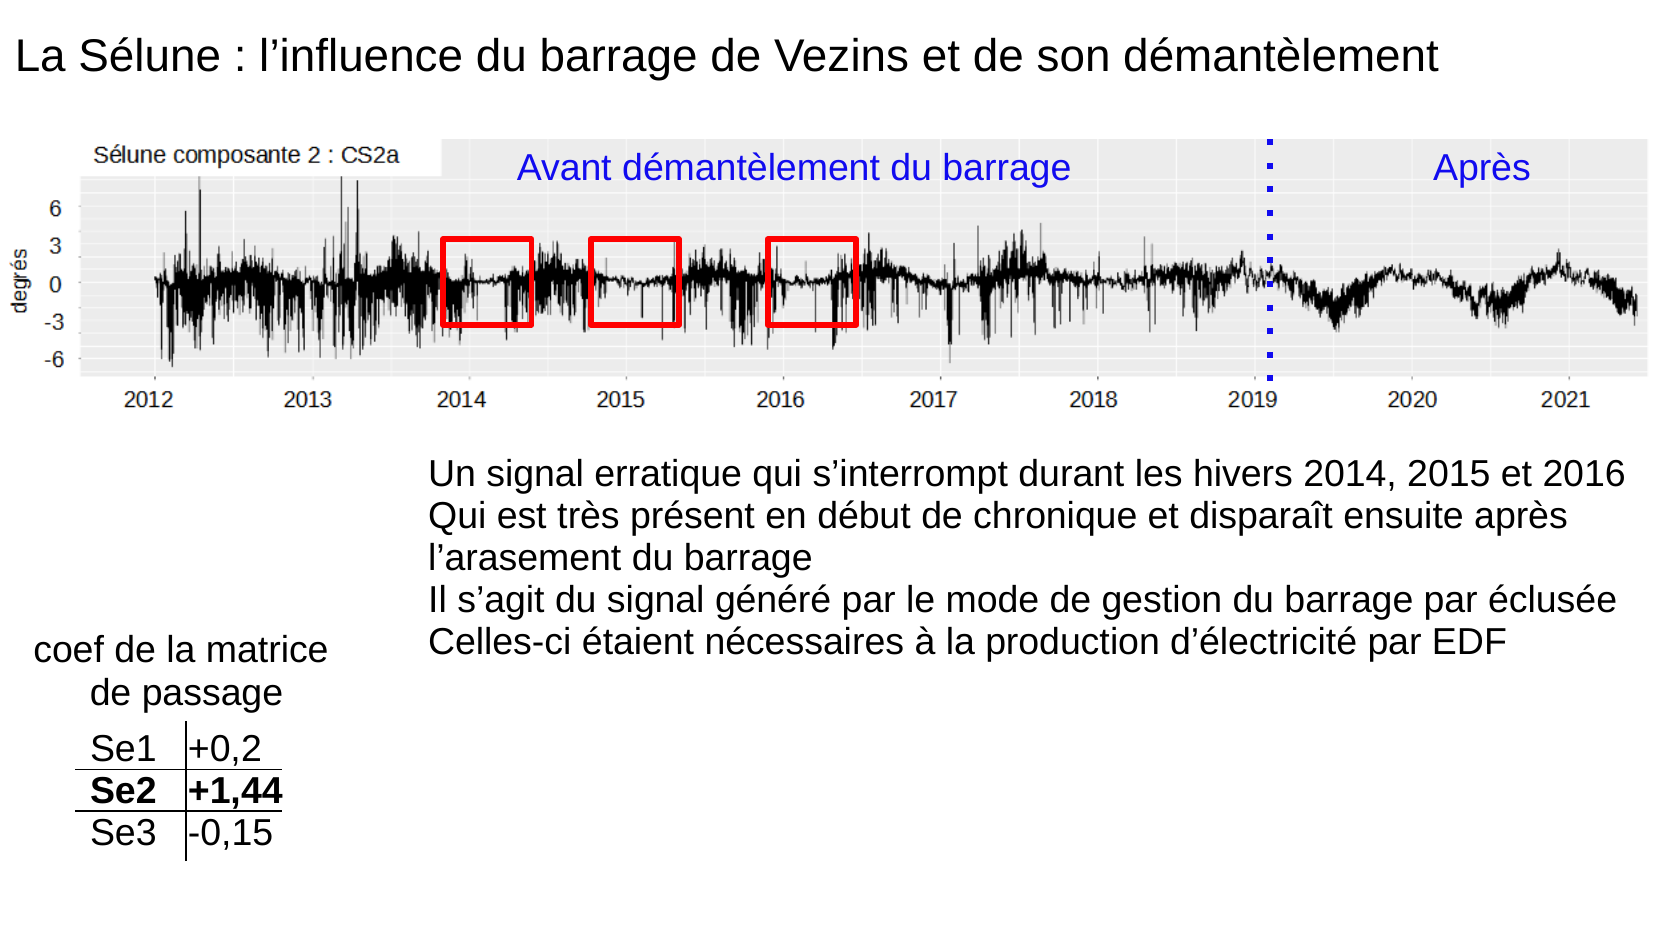

La Sélune : l’influence du barrage de Vezins et de son démantèlement
Avant démantèlement du barrage
Après
Un signal erratique qui s’interrompt durant les hivers 2014, 2015 et 2016
Qui est très présent en début de chronique et disparaît ensuite après
l’arasement du barrage
Il s’agit du signal généré par le mode de gestion du barrage par éclusée
Celles-ci étaient nécessaires à la production d’électricité par EDF
coef de la matrice
de passage
Se1  +0,2
Se2  +1,44
Se3  -0,15